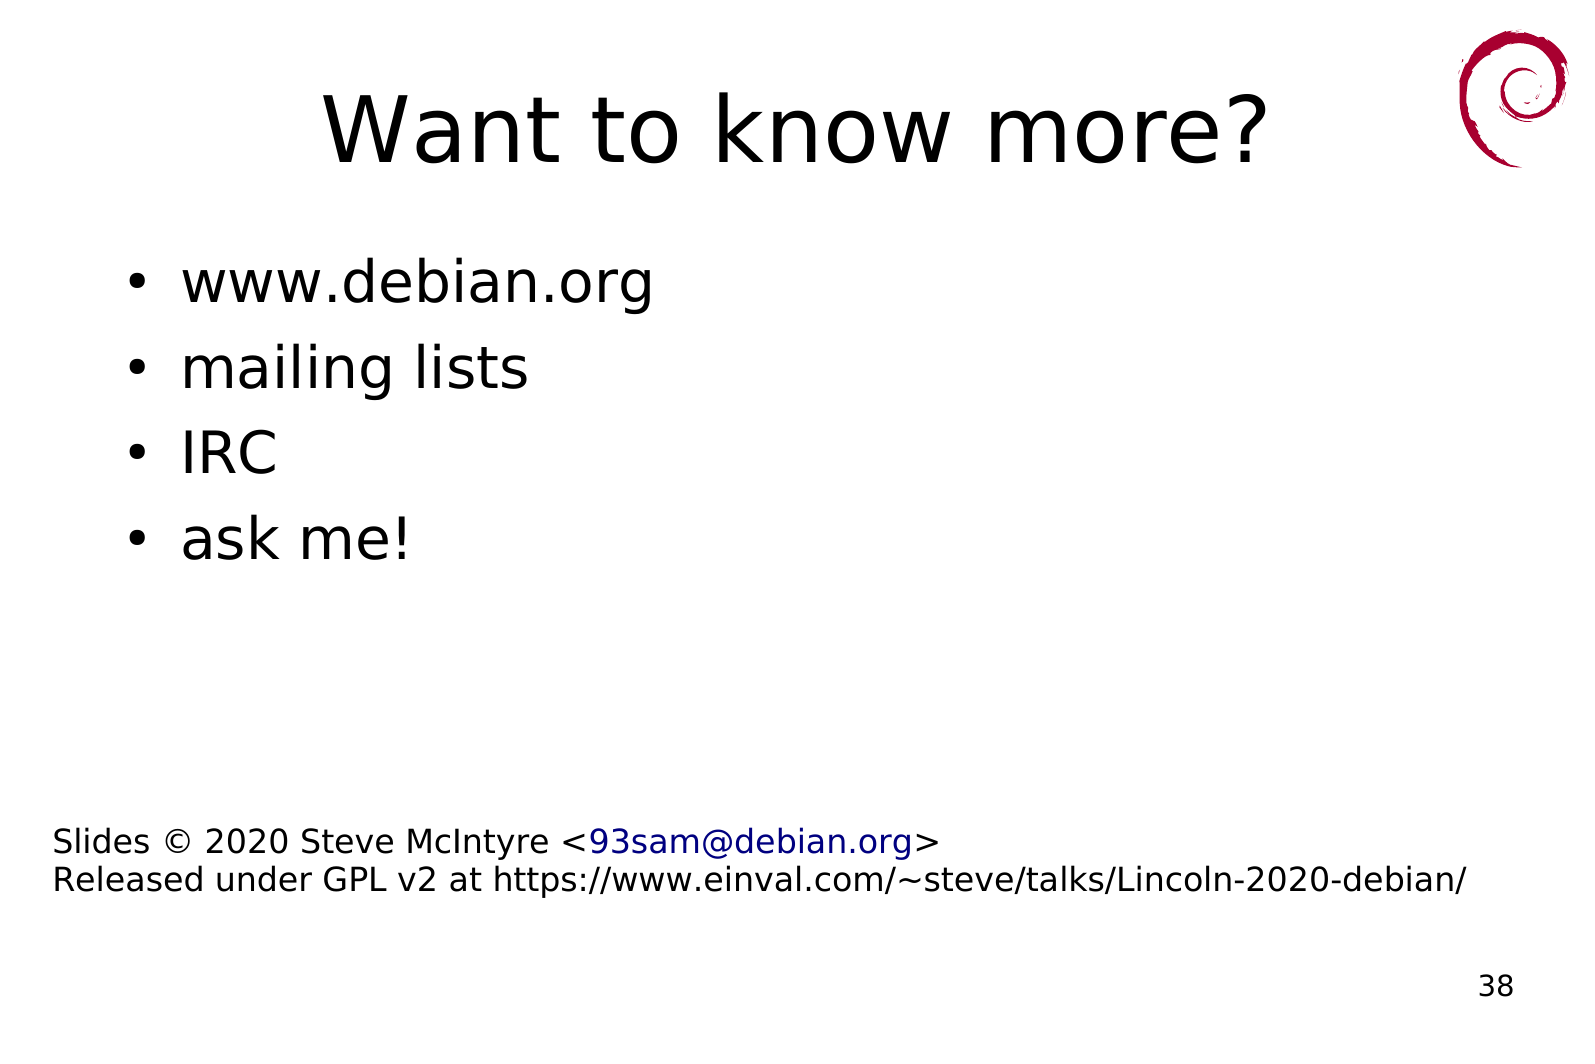

# Want to know more?
www.debian.org
mailing lists
IRC
ask me!
Slides © 2020 Steve McIntyre <93sam@debian.org>
Released under GPL v2 at https://www.einval.com/~steve/talks/Lincoln-2020-debian/
38